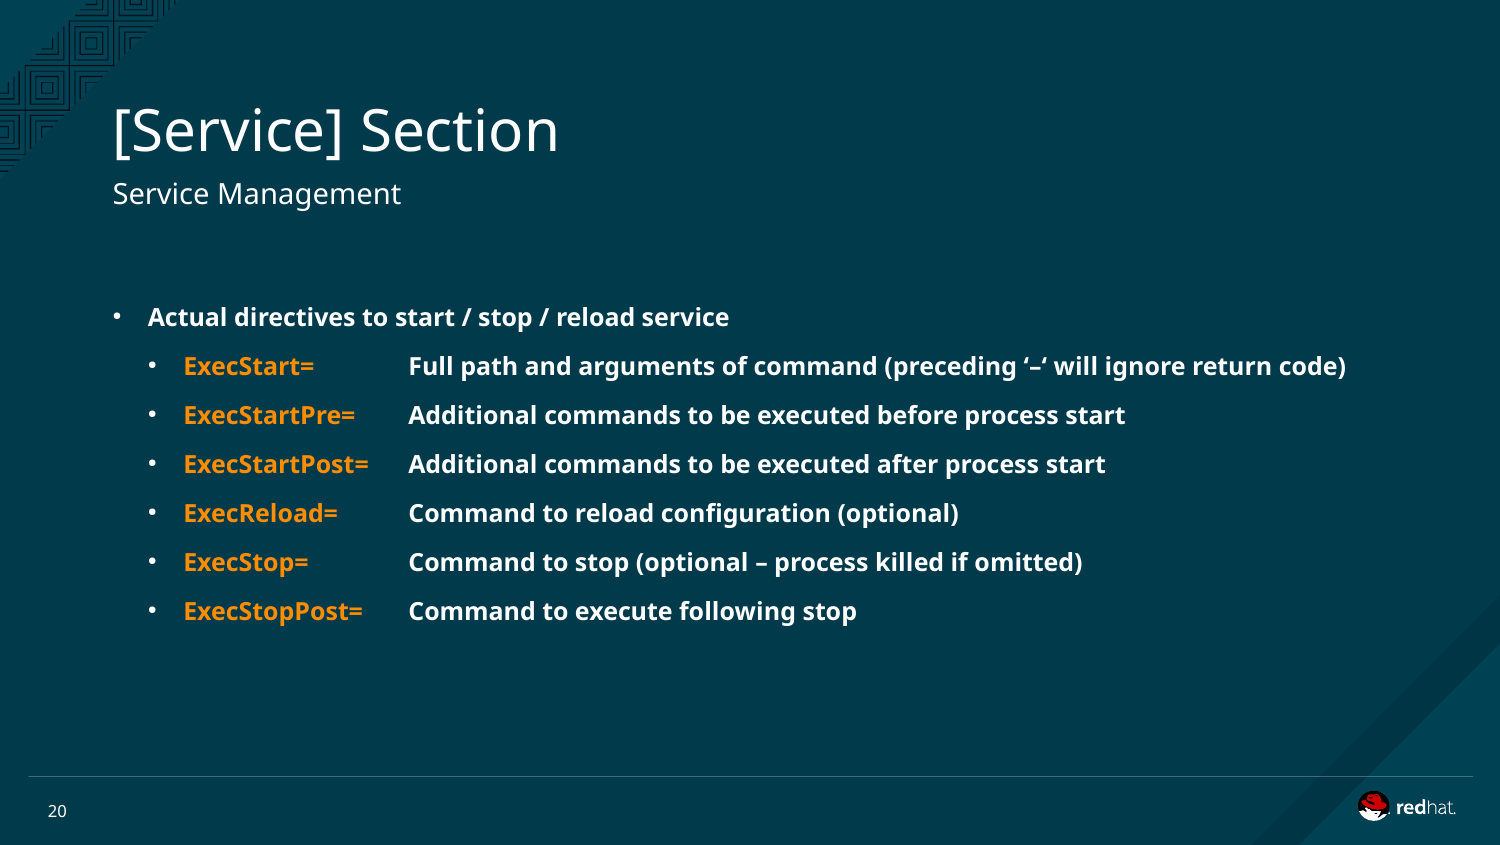

# [Service] Section
Service Management
Actual directives to start / stop / reload service
ExecStart=		Full path and arguments of command (preceding ‘–‘ will ignore return code)
ExecStartPre=	Additional commands to be executed before process start
ExecStartPost=	Additional commands to be executed after process start
ExecReload=	Command to reload configuration (optional)
ExecStop=		Command to stop (optional – process killed if omitted)
ExecStopPost=	Command to execute following stop
20